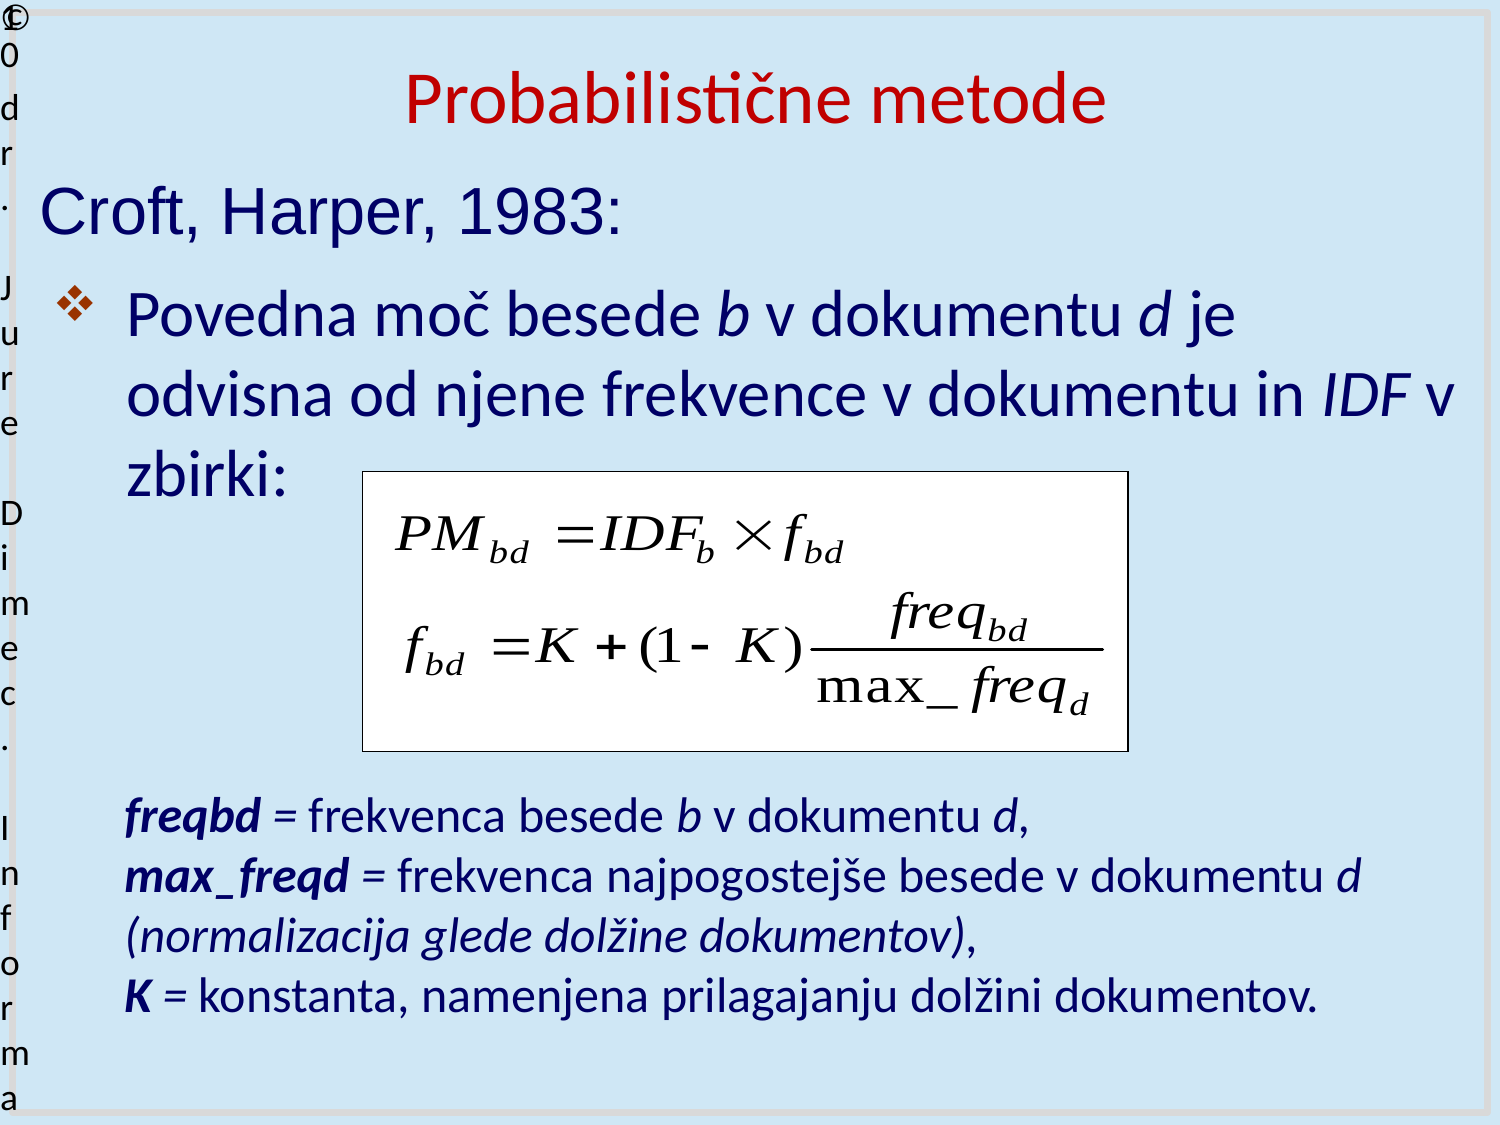

© dr. Jure Dimec. Informacijski viri na Internetu (2012 / 13). Računanje povednih moči.
# Probabilistične metode
Croft, Harper, 1983:
Povedna moč besede b v dokumentu d je odvisna od njene frekvence v dokumentu in IDF v zbirki:
freqbd = frekvenca besede b v dokumentu d,
max_freqd = frekvenca najpogostejše besede v dokumentu d (normalizacija glede dolžine dokumentov),
K = konstanta, namenjena prilagajanju dolžini dokumentov.